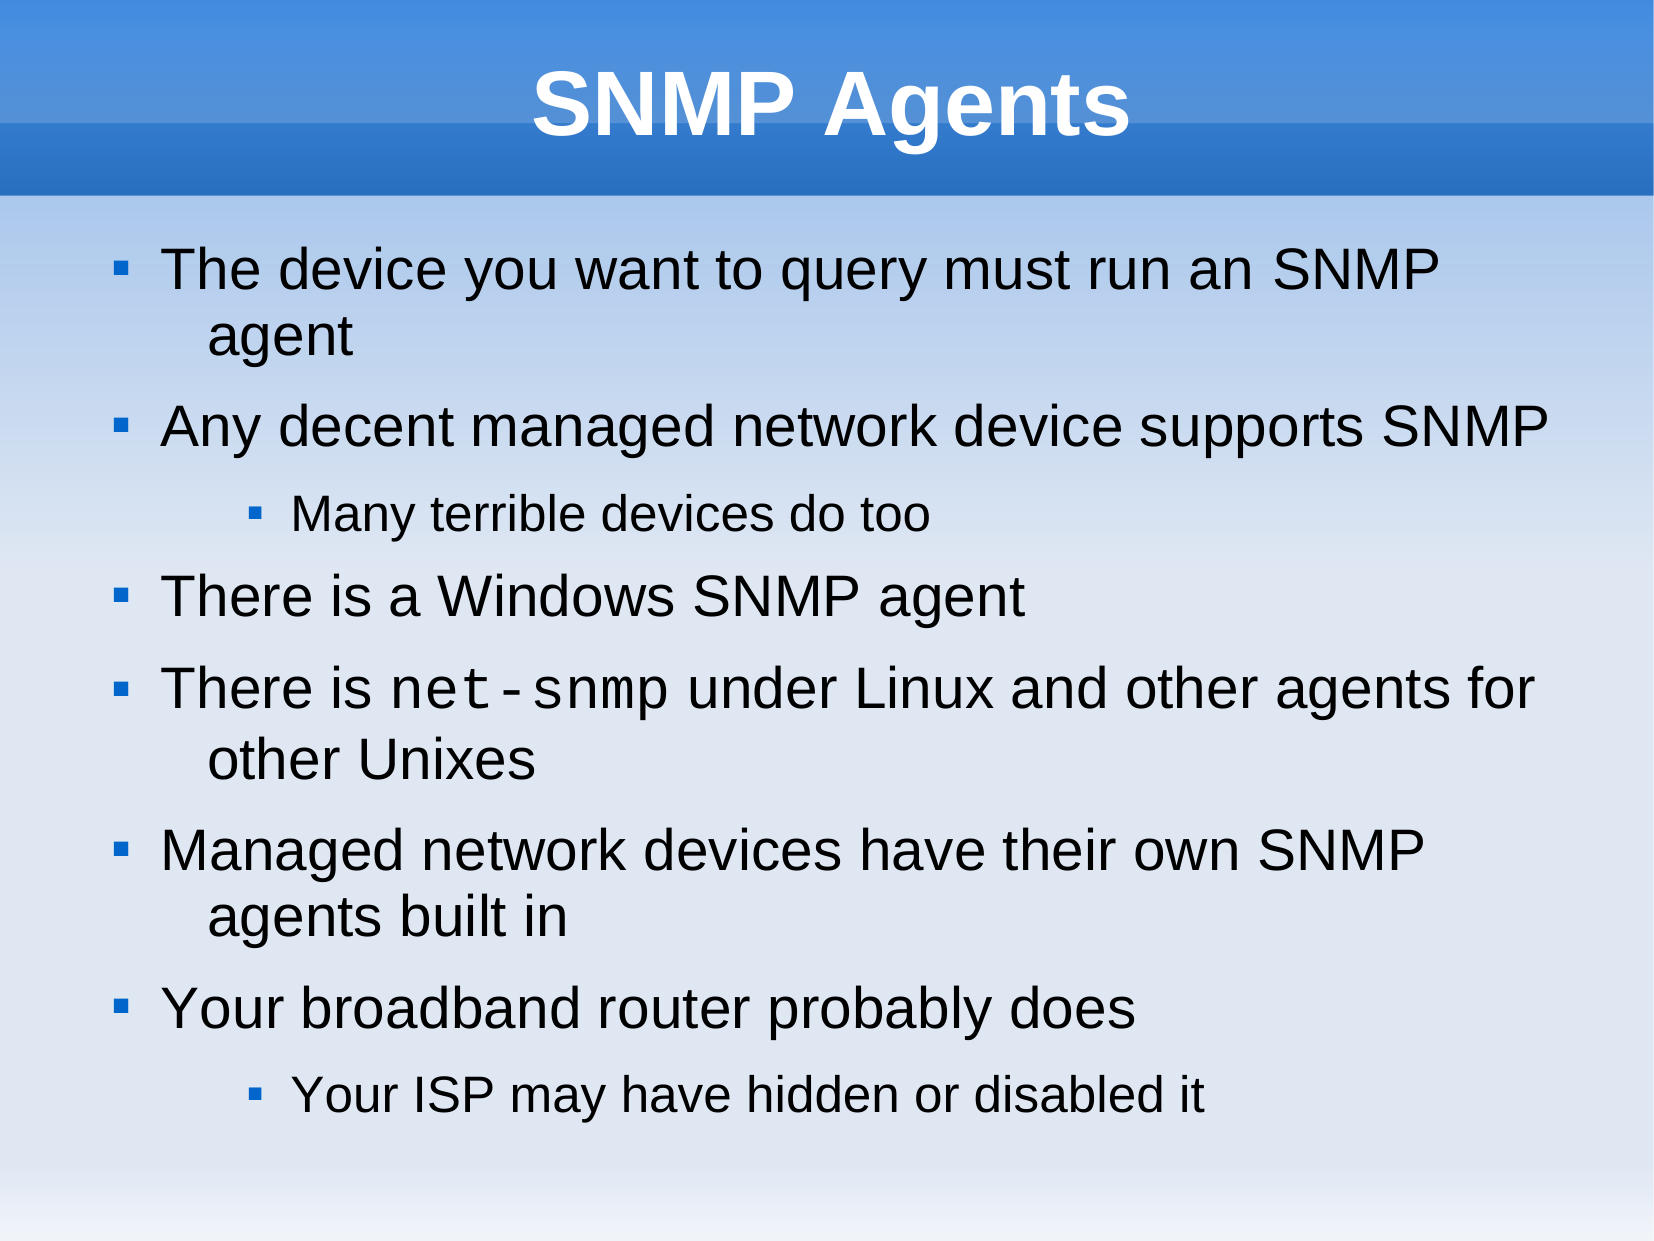

# SNMP Agents
The device you want to query must run an SNMP agent
Any decent managed network device supports SNMP
Many terrible devices do too
There is a Windows SNMP agent
There is net-snmp under Linux and other agents for other Unixes
Managed network devices have their own SNMP agents built in
Your broadband router probably does
Your ISP may have hidden or disabled it